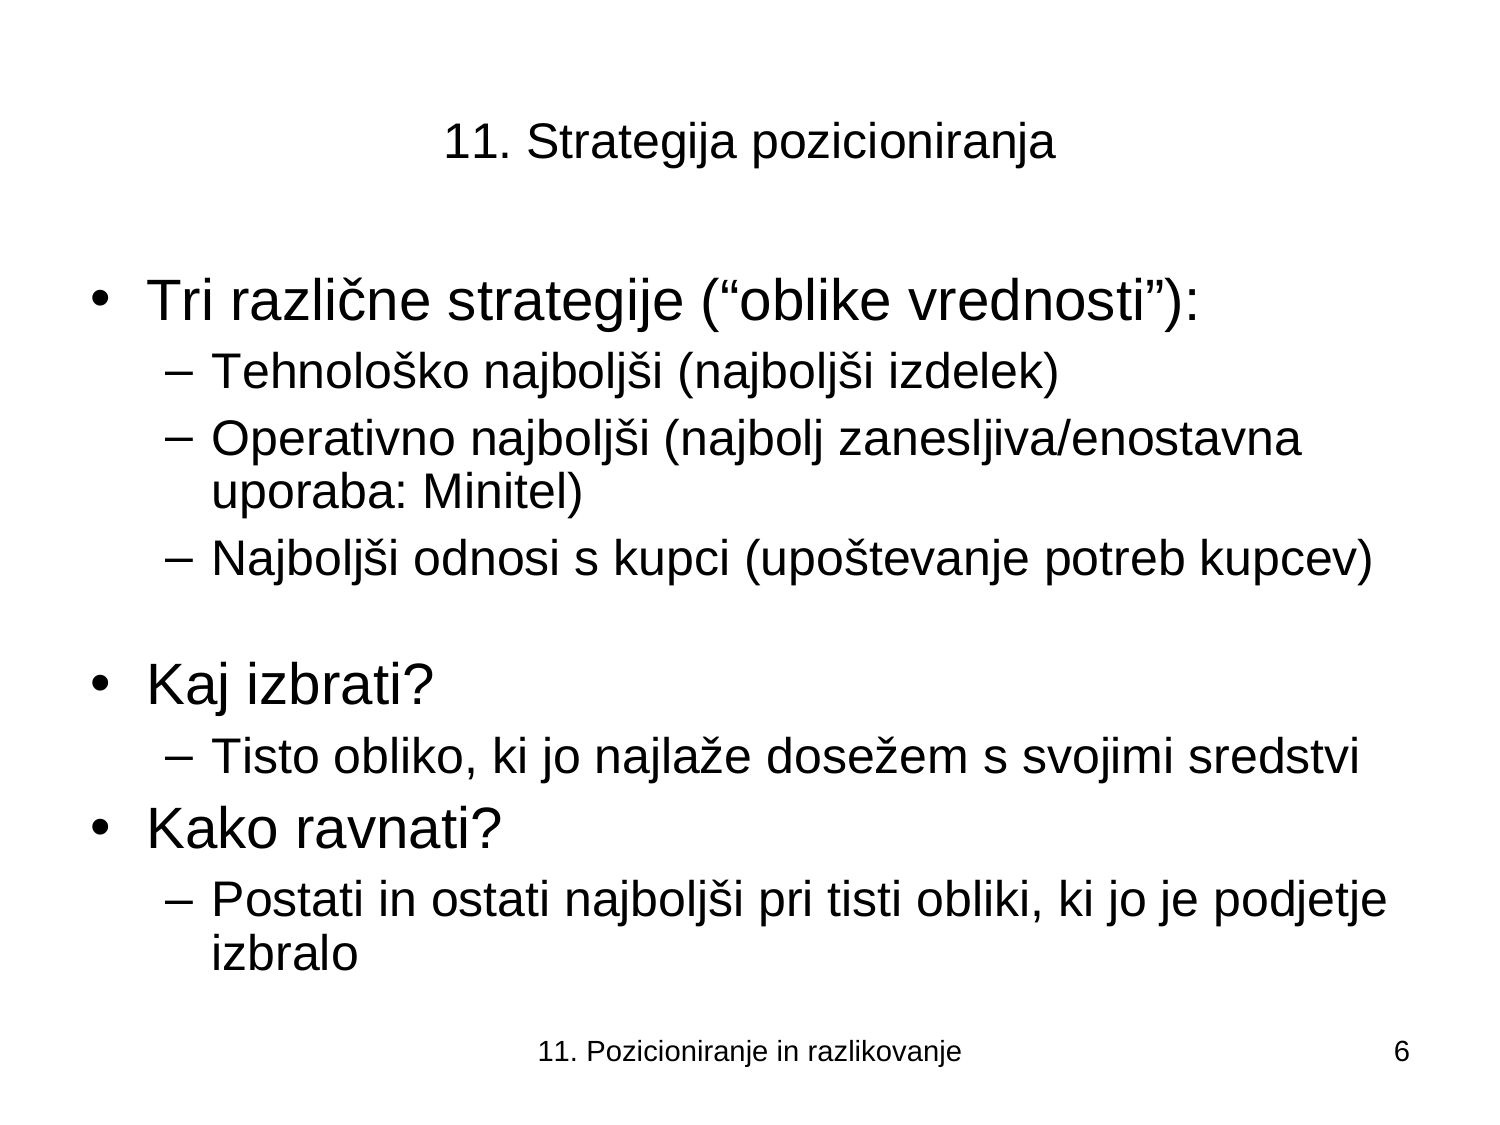

# 11. Strategija pozicioniranja
Tri različne strategije (“oblike vrednosti”):
Tehnološko najboljši (najboljši izdelek)
Operativno najboljši (najbolj zanesljiva/enostavna uporaba: Minitel)
Najboljši odnosi s kupci (upoštevanje potreb kupcev)
Kaj izbrati?
Tisto obliko, ki jo najlaže dosežem s svojimi sredstvi
Kako ravnati?
Postati in ostati najboljši pri tisti obliki, ki jo je podjetje izbralo
11. Pozicioniranje in razlikovanje